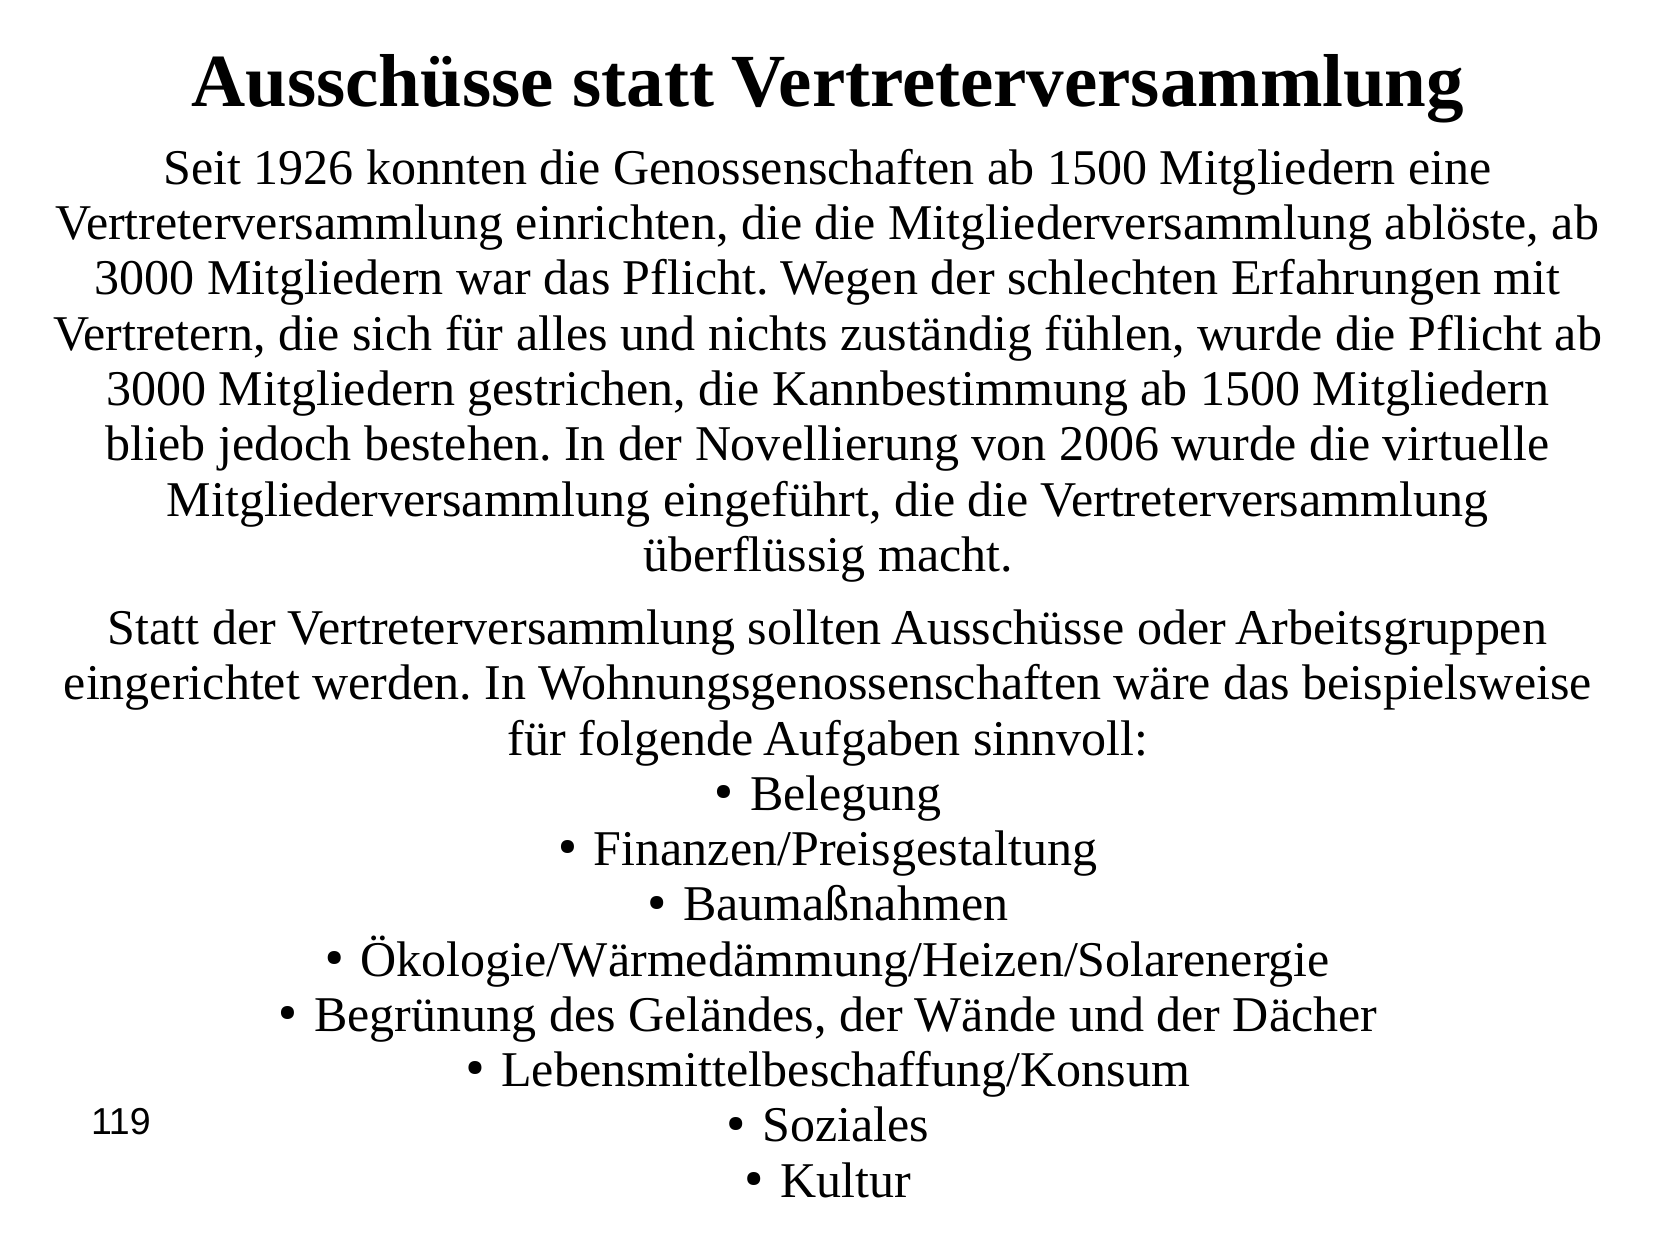

Ausschüsse statt Vertreterversammlung
Seit 1926 konnten die Genossenschaften ab 1500 Mitgliedern eine Vertreterversammlung einrichten, die die Mitgliederversammlung ablöste, ab 3000 Mitgliedern war das Pflicht. Wegen der schlechten Erfahrungen mit Vertretern, die sich für alles und nichts zuständig fühlen, wurde die Pflicht ab 3000 Mitgliedern gestrichen, die Kannbestimmung ab 1500 Mitgliedern blieb jedoch bestehen. In der Novellierung von 2006 wurde die virtuelle Mitgliederversammlung eingeführt, die die Vertreterversammlung überflüssig macht.
Statt der Vertreterversammlung sollten Ausschüsse oder Arbeitsgruppen eingerichtet werden. In Wohnungsgenossenschaften wäre das beispielsweise für folgende Aufgaben sinnvoll:
Belegung
Finanzen/Preisgestaltung
Baumaßnahmen
Ökologie/Wärmedämmung/Heizen/Solarenergie
Begrünung des Geländes, der Wände und der Dächer
Lebensmittelbeschaffung/Konsum
Soziales
Kultur